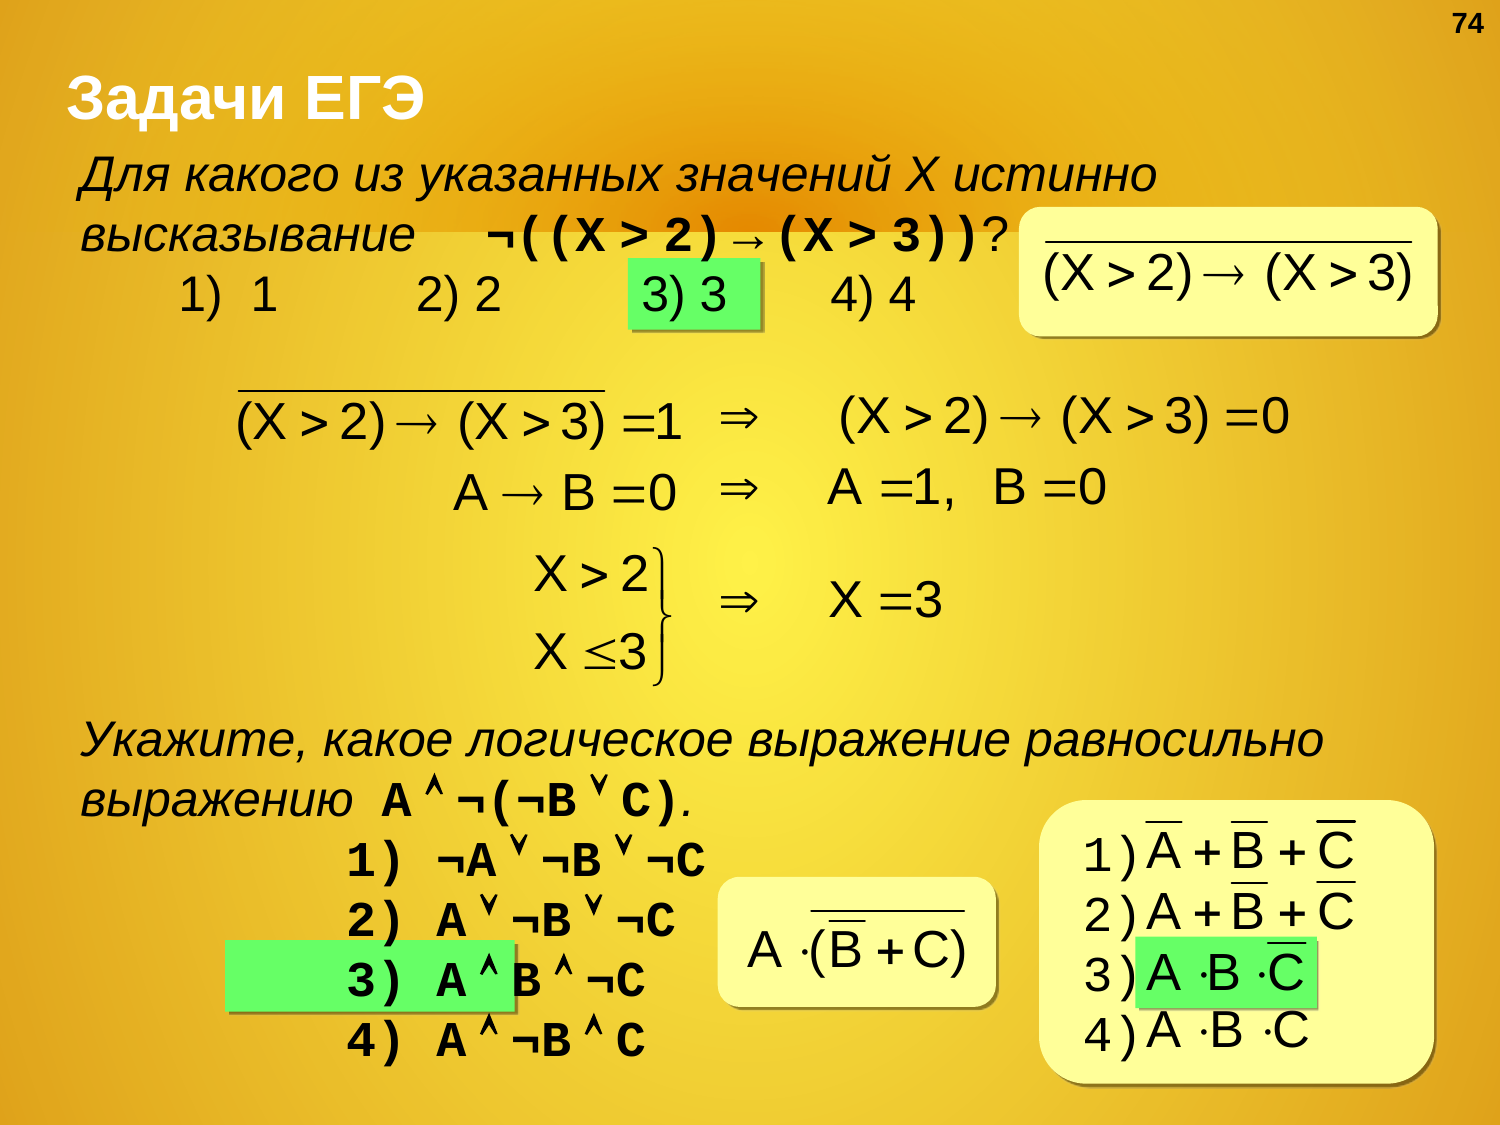

# Задачи ЕГЭ
Для какого из указанных значений X истинно высказывание ¬((X > 2)→(X > 3))?
 1) 1 	 2) 2	3) 3	4) 4
Укажите, какое логическое выражение равносильно выражению A  ¬(¬B  C).
	1) ¬A  ¬B  ¬C
	2) A  ¬B  ¬C
	3) A  B  ¬C
	4) A  ¬B  C